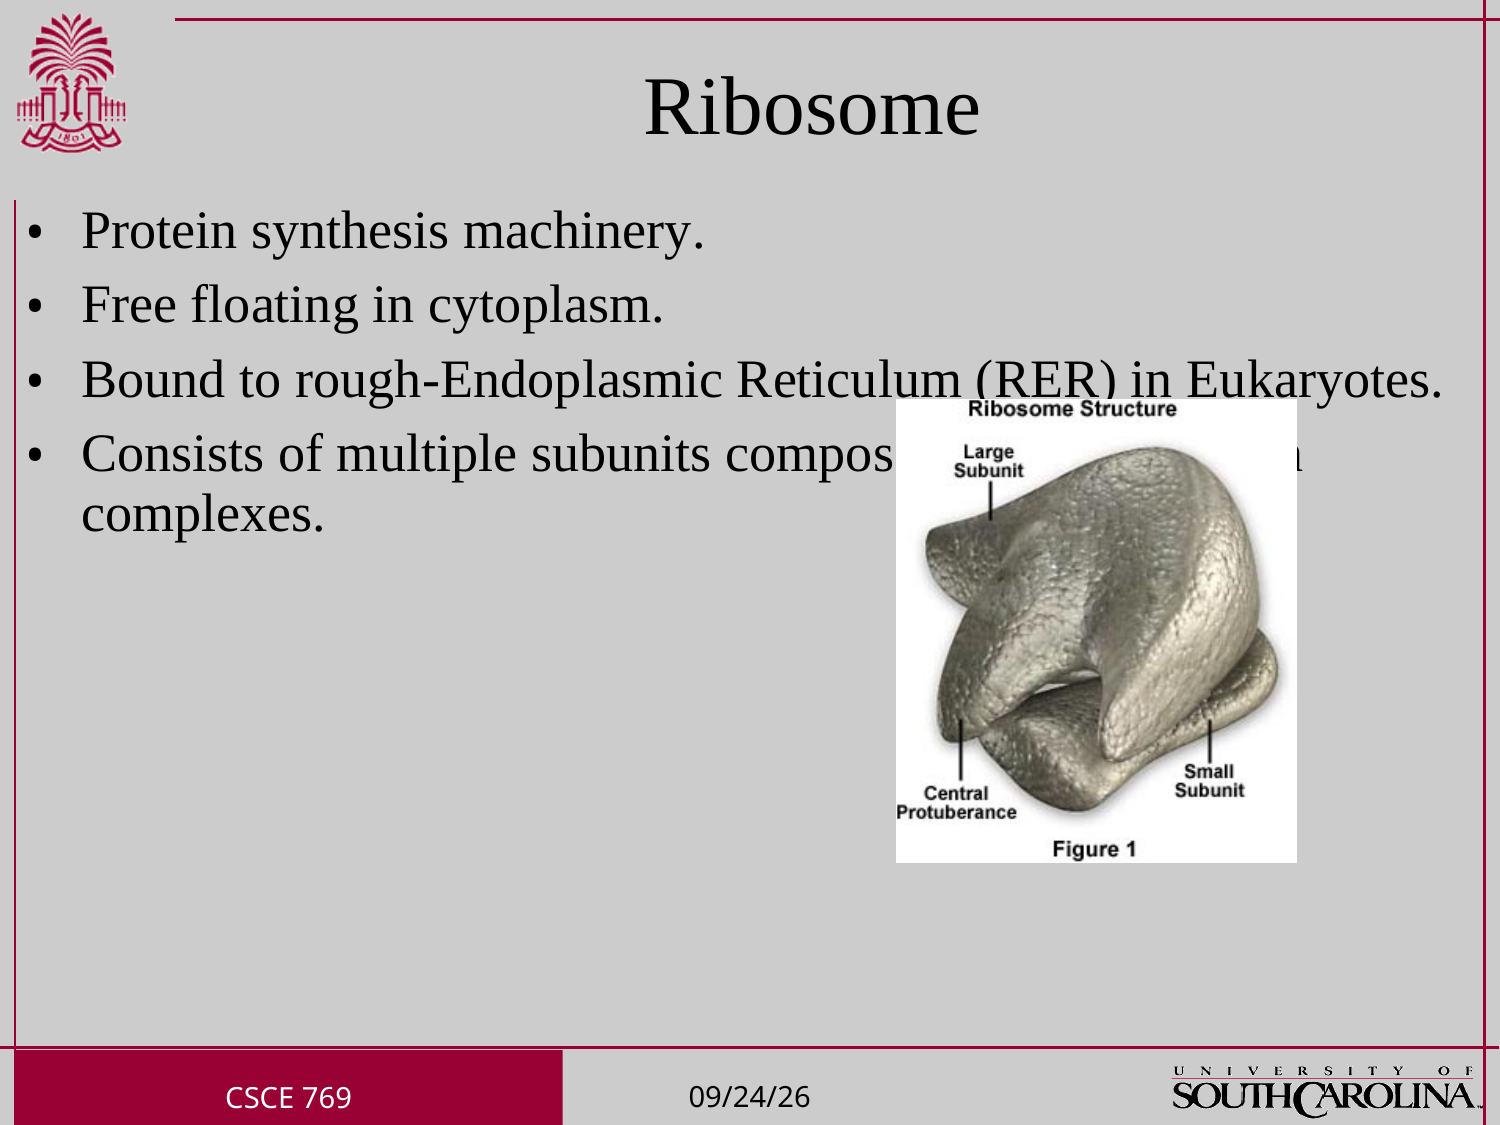

# Ribosome
Protein synthesis machinery.
Free floating in cytoplasm.
Bound to rough-Endoplasmic Reticulum (RER) in Eukaryotes.
Consists of multiple subunits composed of RNA-protein complexes.